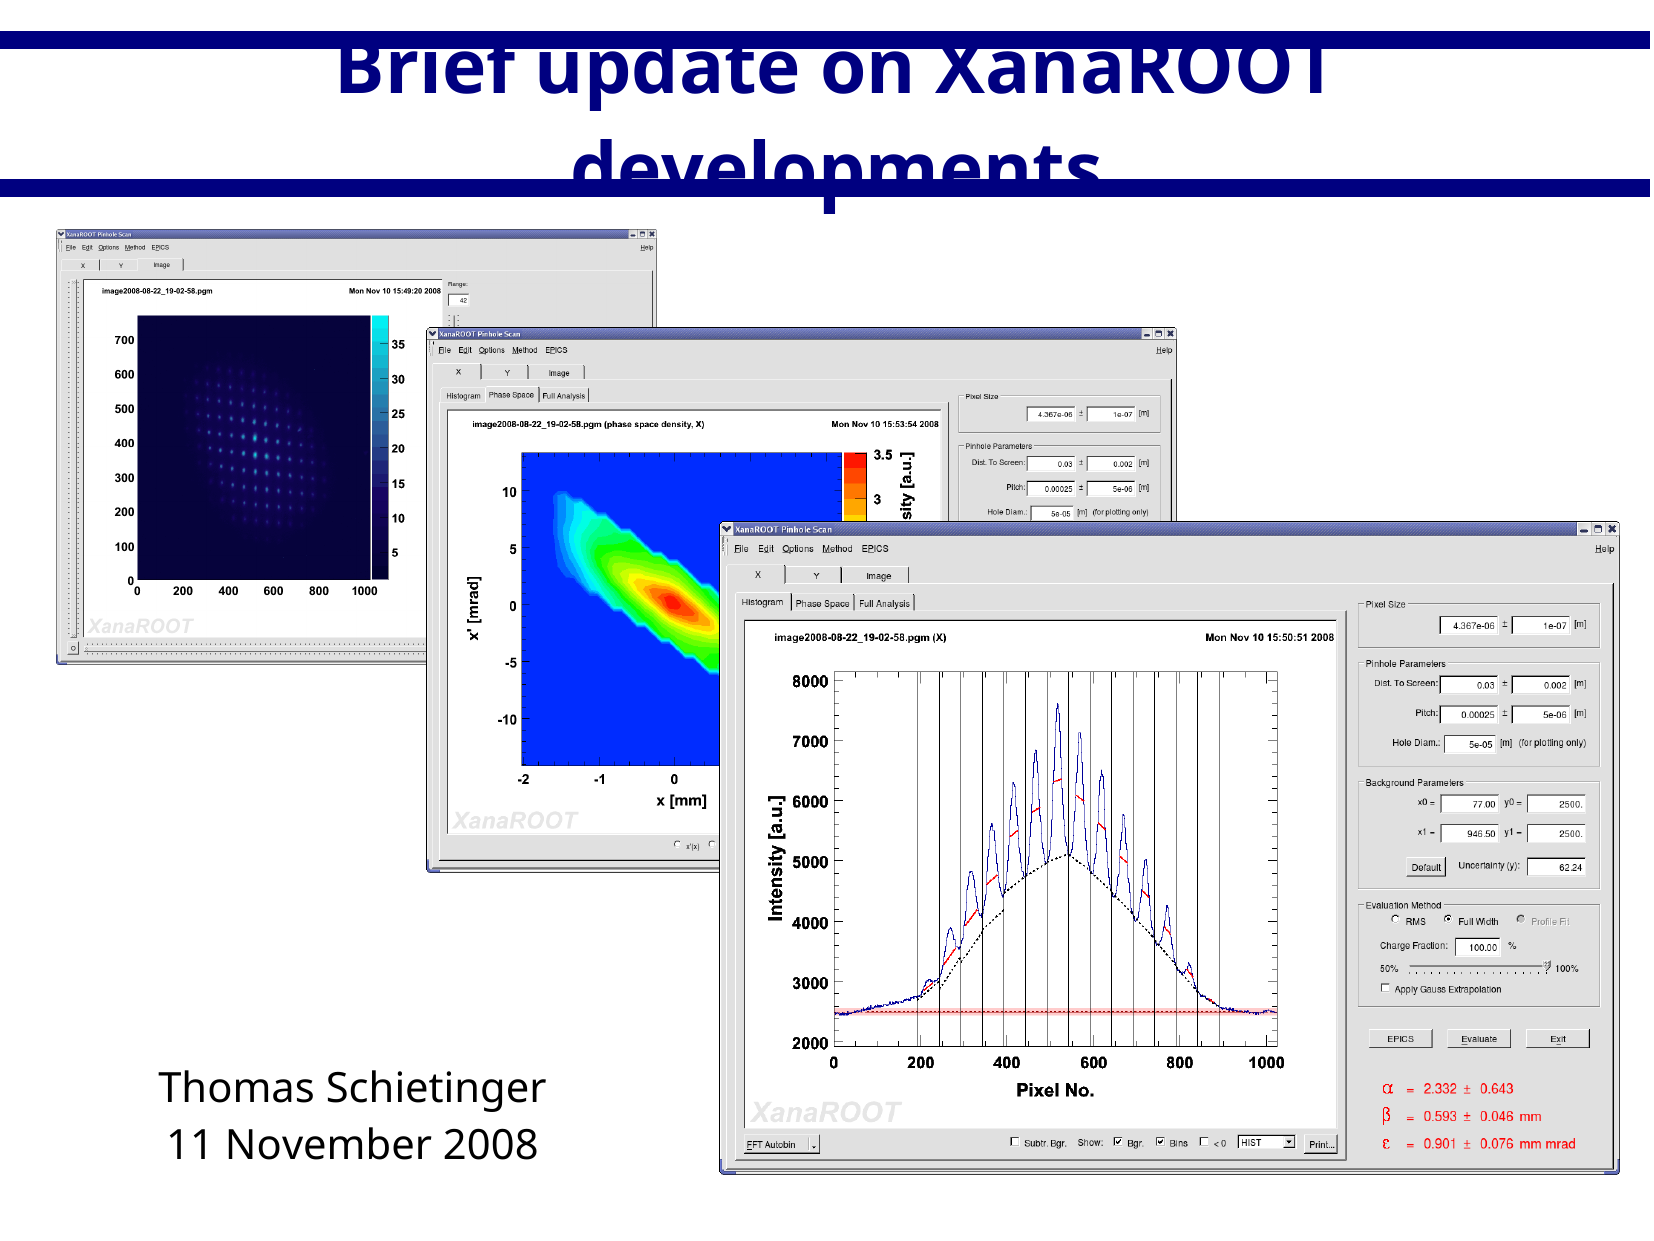

# Brief update on XanaROOT developments
Thomas Schietinger
11 November 2008